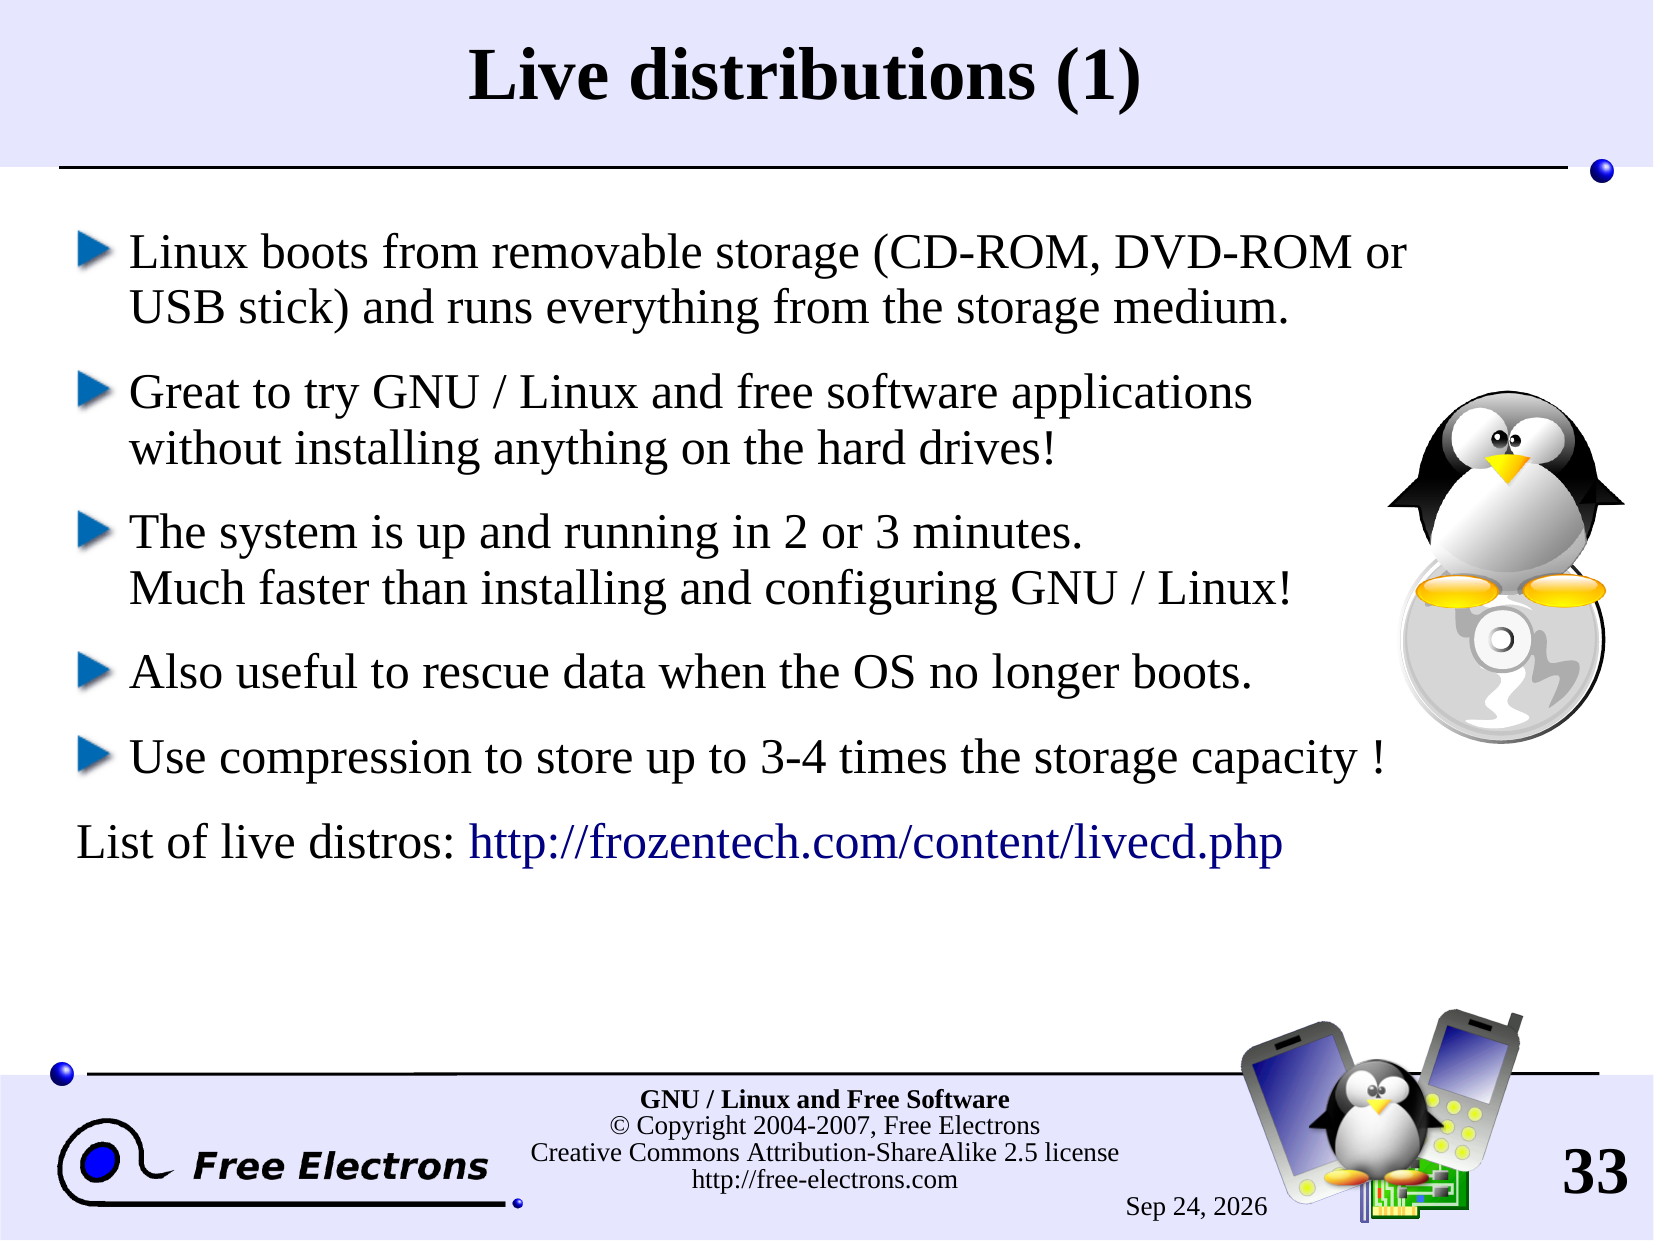

# Live distributions (1)
Linux boots from removable storage (CD-ROM, DVD-ROM or USB stick) and runs everything from the storage medium.
Great to try GNU / Linux and free software applications
without installing anything on the hard drives!
The system is up and running in 2 or 3 minutes.
Much faster than installing and configuring GNU / Linux!
Also useful to rescue data when the OS no longer boots.
Use compression to store up to 3-4 times the storage capacity !
List of live distros: http://frozentech.com/content/livecd.php